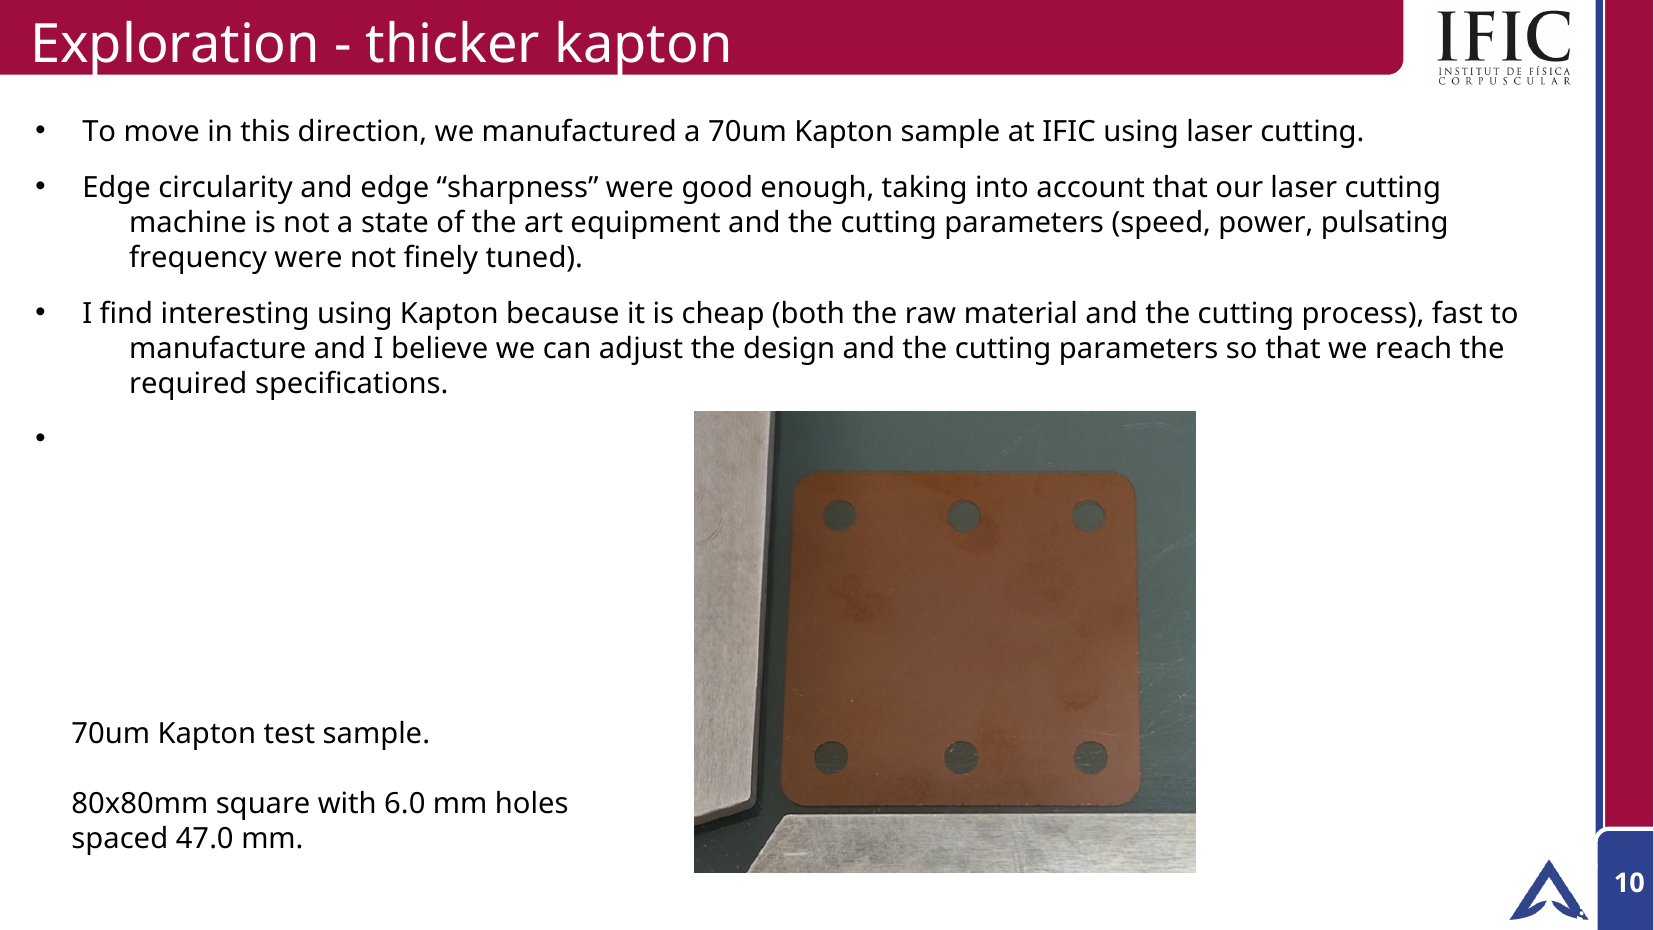

# Exploration - thicker kapton
To move in this direction, we manufactured a 70um Kapton sample at IFIC using laser cutting.
Edge circularity and edge “sharpness” were good enough, taking into account that our laser cutting machine is not a state of the art equipment and the cutting parameters (speed, power, pulsating frequency were not finely tuned).
I find interesting using Kapton because it is cheap (both the raw material and the cutting process), fast to manufacture and I believe we can adjust the design and the cutting parameters so that we reach the required specifications.
70um Kapton test sample.
80x80mm square with 6.0 mm holes spaced 47.0 mm.